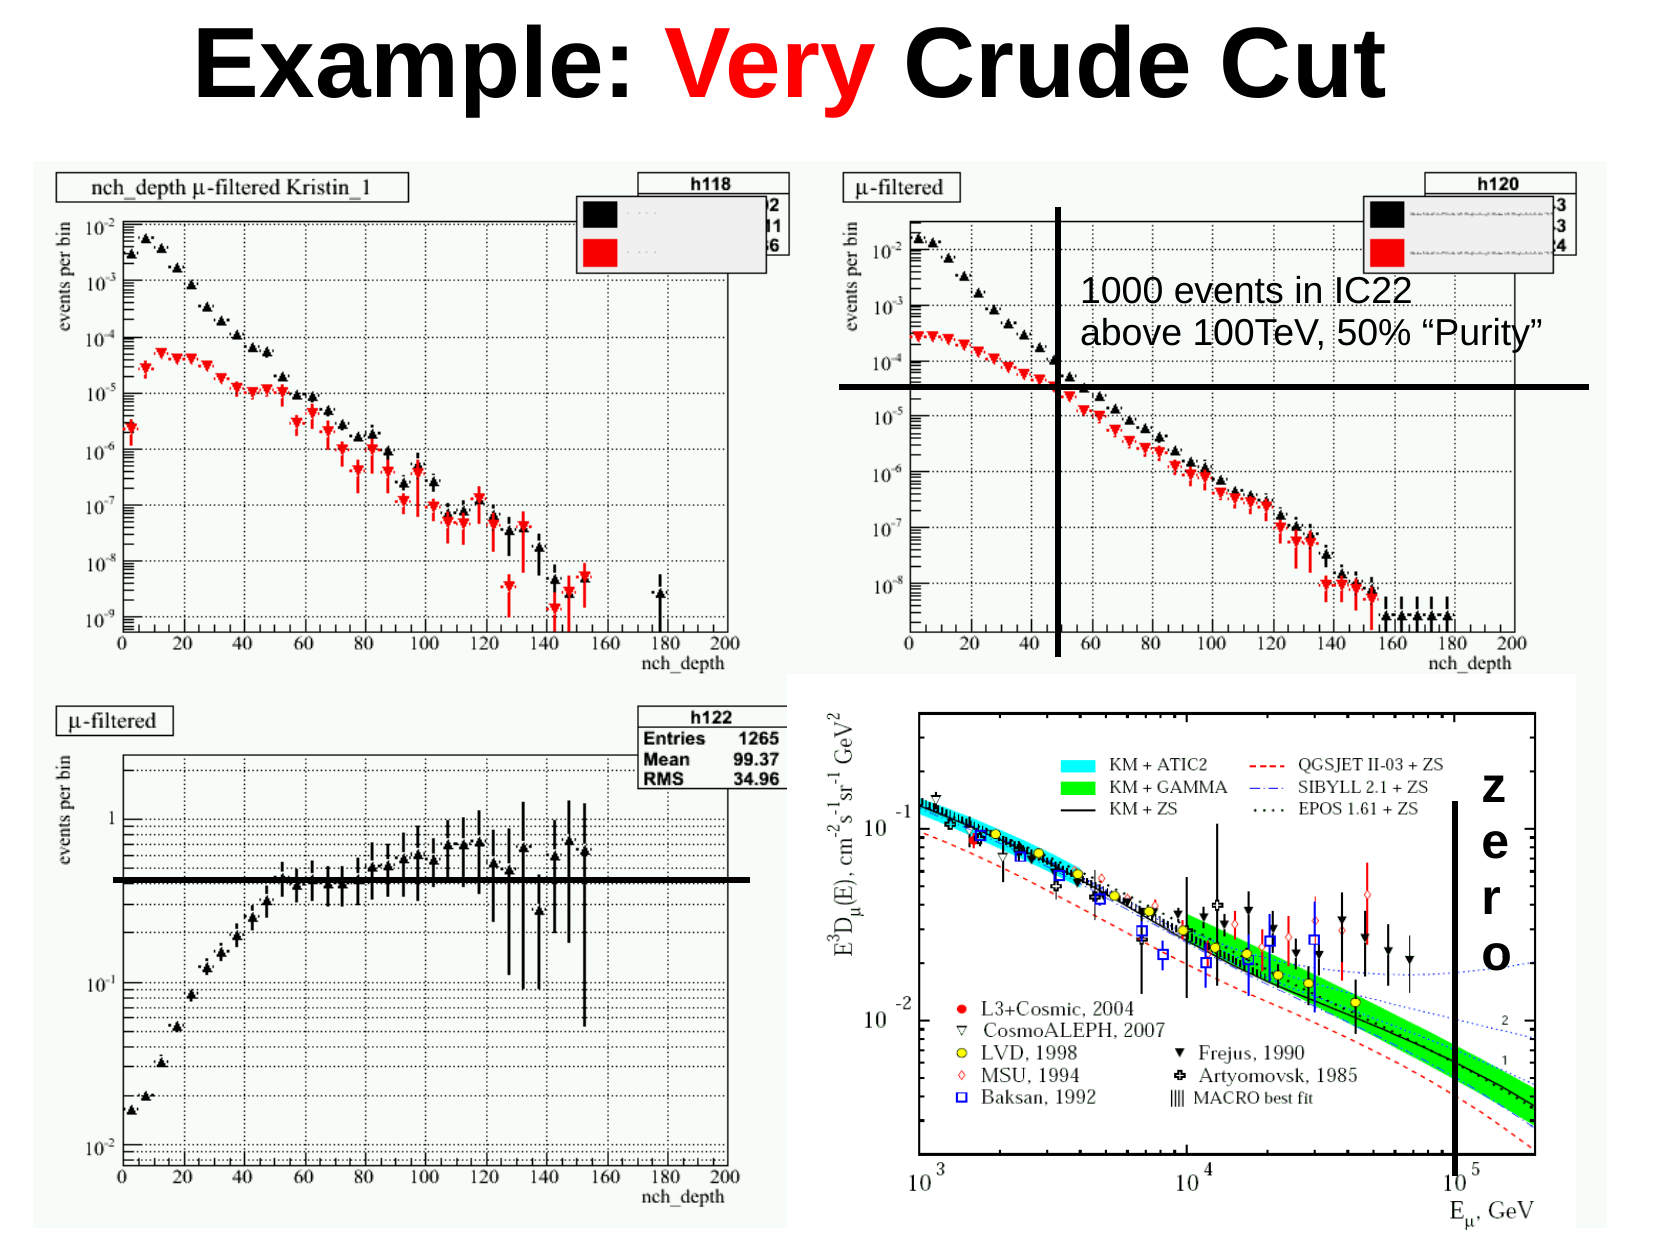

Example: Very Crude Cut
1000 events in IC22
above 100TeV, 50% “Purity”
z
e
r
o